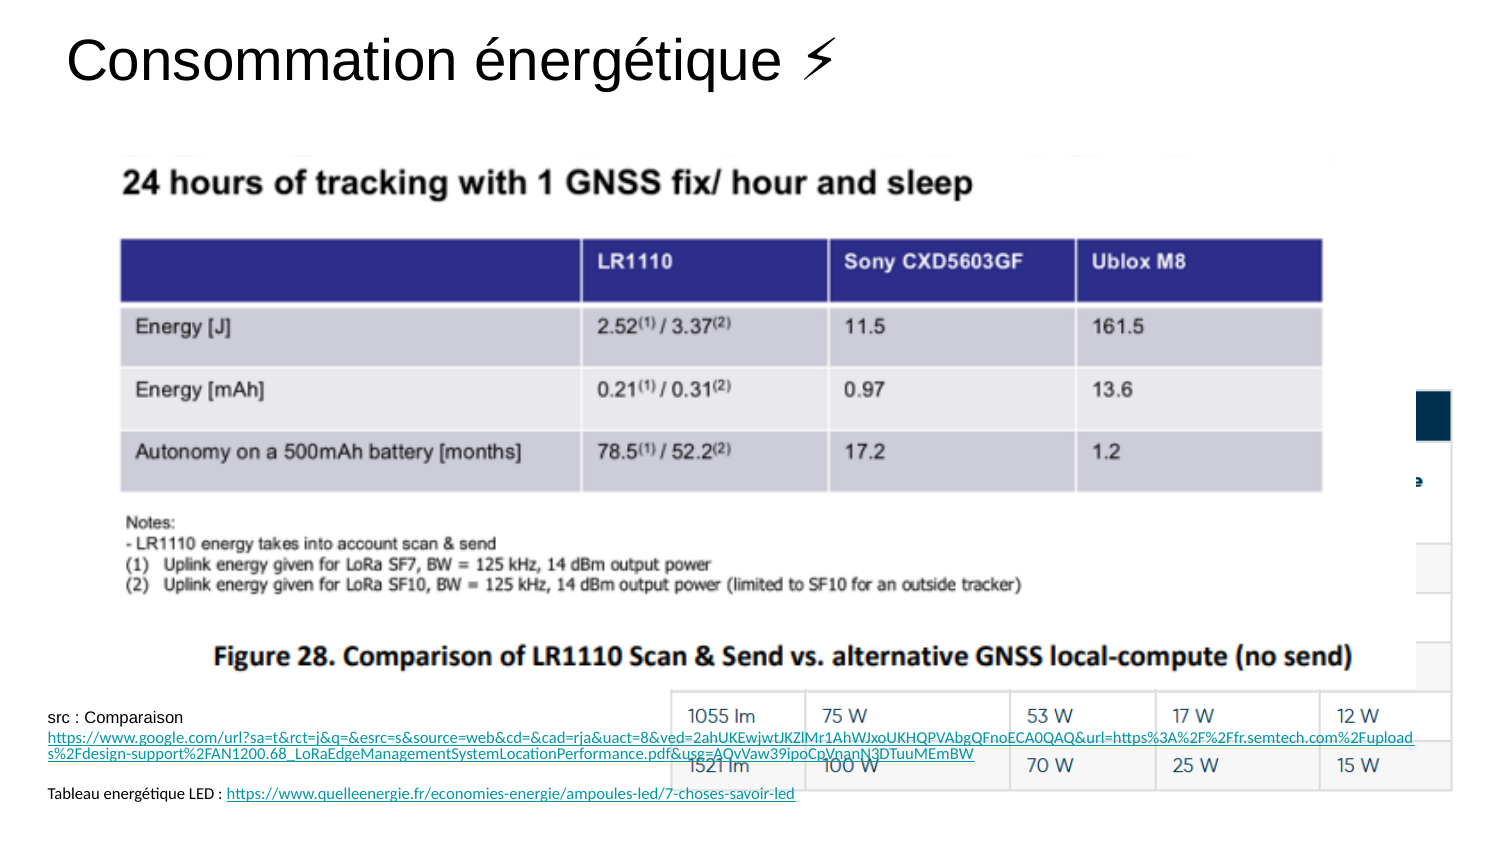

# Consommation énergétique ⚡
1 seule capture GPS consomme 59 mJ.
1 W = 1 Joule/seconde
4 Capture GPS = 1 seconde de LED.
src : Comparaison https://www.google.com/url?sa=t&rct=j&q=&esrc=s&source=web&cd=&cad=rja&uact=8&ved=2ahUKEwjwtJKZlMr1AhWJxoUKHQPVAbgQFnoECA0QAQ&url=https%3A%2F%2Ffr.semtech.com%2Fuploads%2Fdesign-support%2FAN1200.68_LoRaEdgeManagementSystemLocationPerformance.pdf&usg=AOvVaw39ipoCpVnanN3DTuuMEmBW
Tableau energétique LED : https://www.quelleenergie.fr/economies-energie/ampoules-led/7-choses-savoir-led